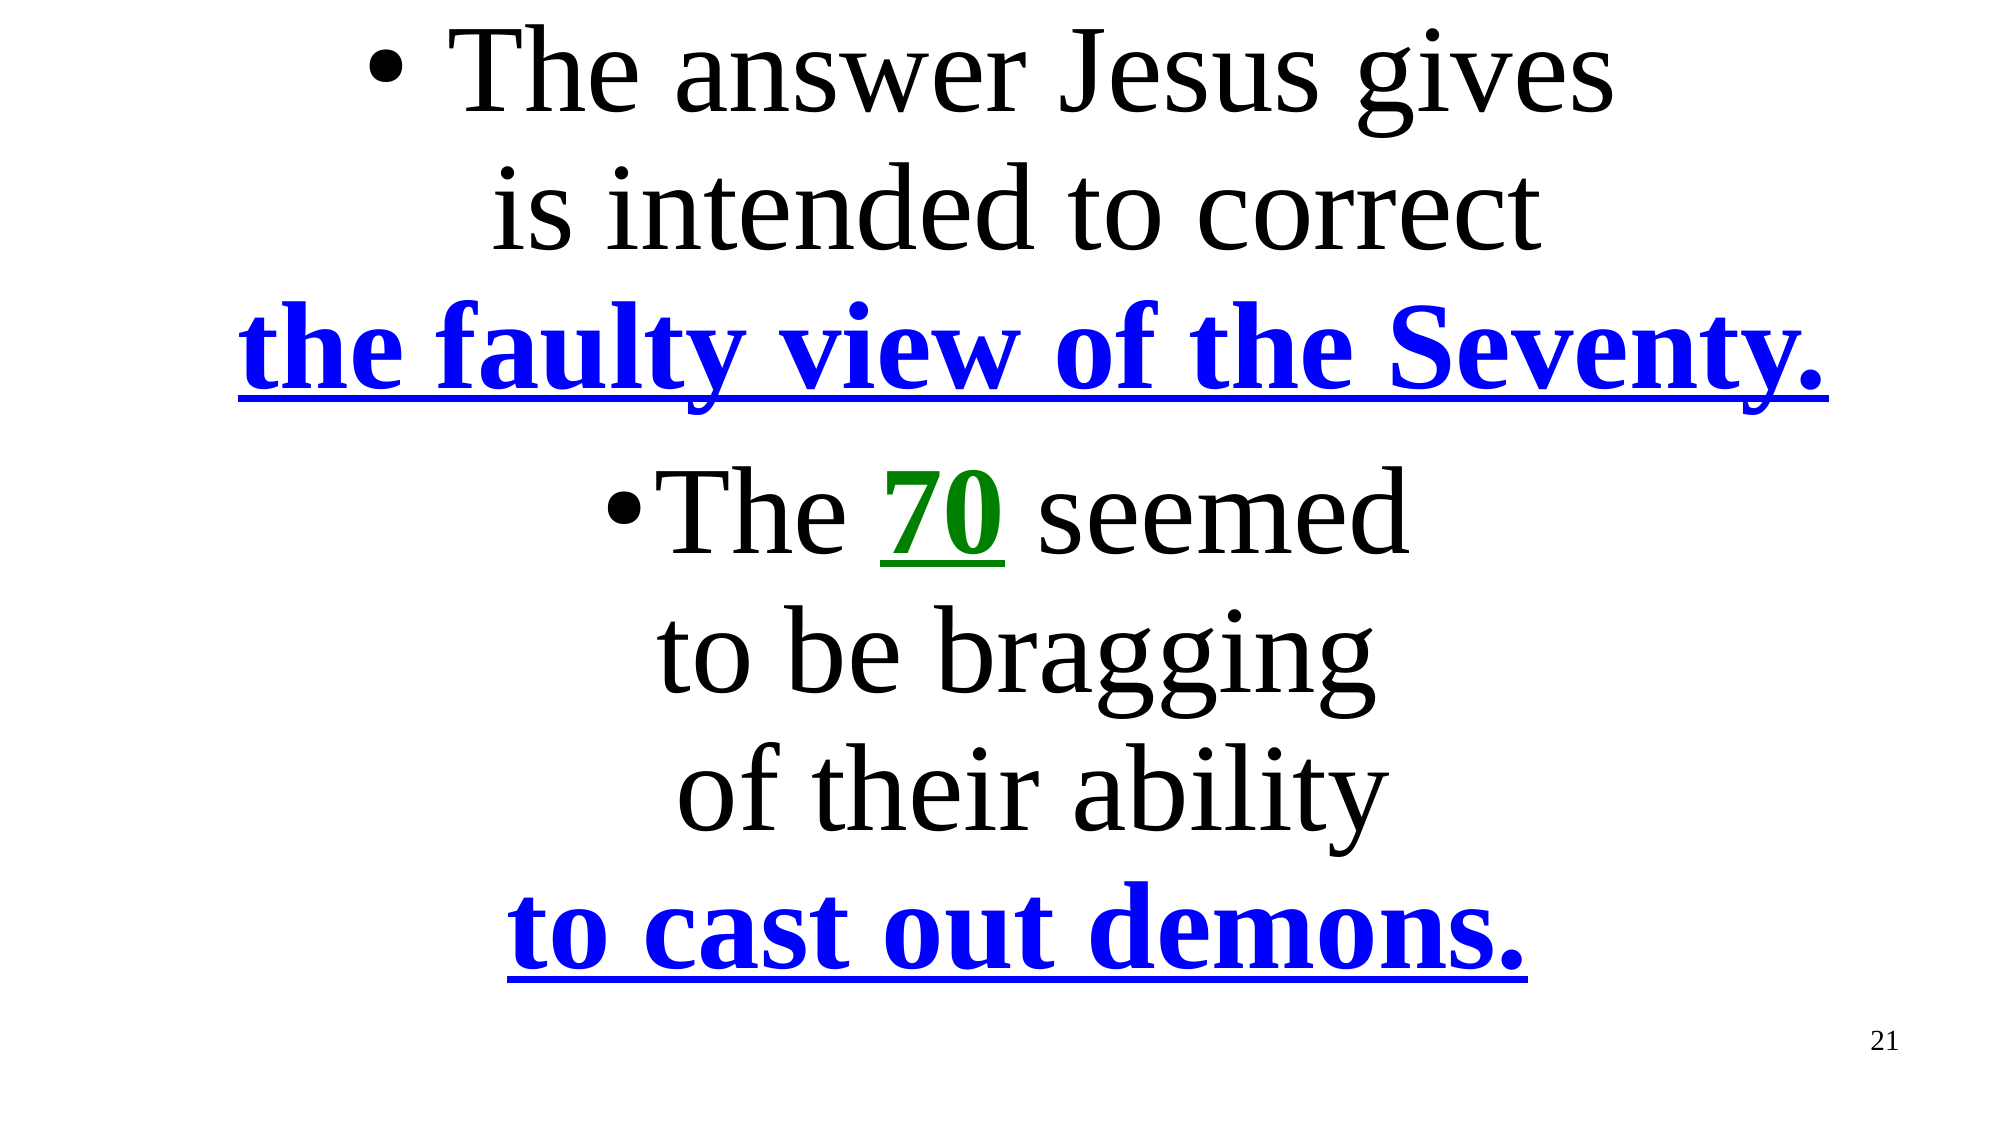

# The answer Jesus gives is intended to correct the faulty view of the Seventy.
The 70 seemed
to be bragging
of their ability
to cast out demons.
21